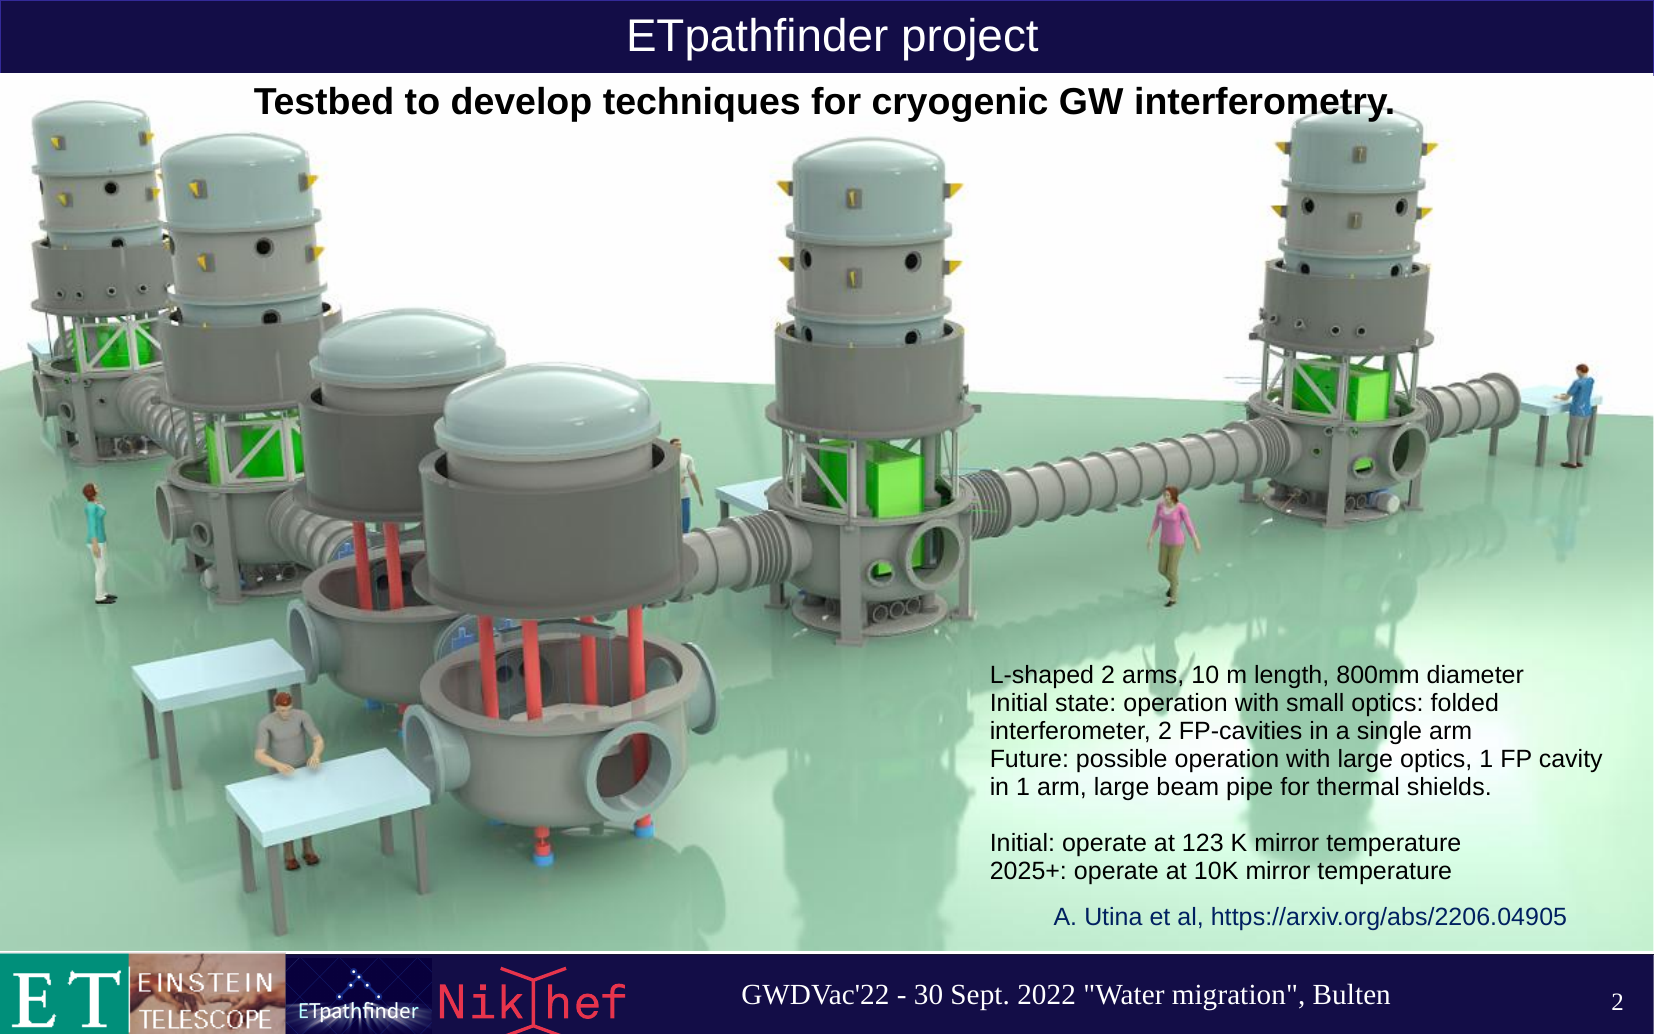

# ETpathfinder project
Testbed to develop techniques for cryogenic GW interferometry.
L-shaped 2 arms, 10 m length, 800mm diameter
Initial state: operation with small optics: folded interferometer, 2 FP-cavities in a single arm
Future: possible operation with large optics, 1 FP cavity in 1 arm, large beam pipe for thermal shields.
Initial: operate at 123 K mirror temperature
2025+: operate at 10K mirror temperature
A. Utina et al, https://arxiv.org/abs/2206.04905
GWDVac'22 - 30 Sept. 2022 "Water migration", Bulten
2